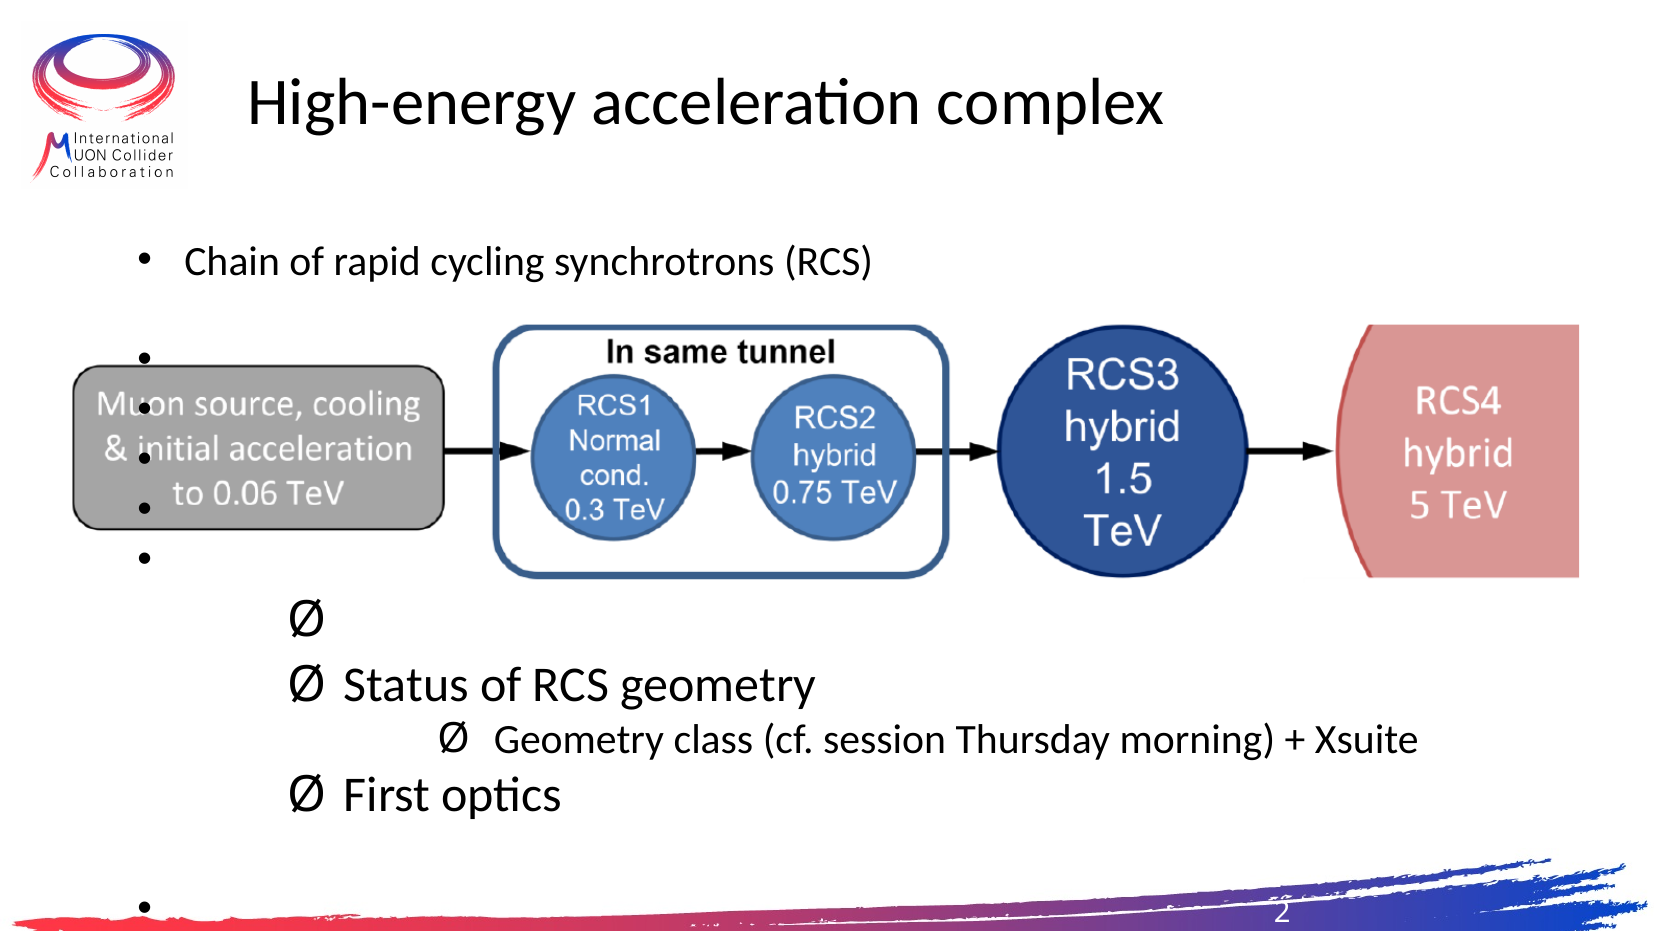

High-energy acceleration complex
Chain of rapid cycling synchrotrons (RCS)
Status of RCS geometry
Geometry class (cf. session Thursday morning) + Xsuite
First optics
1